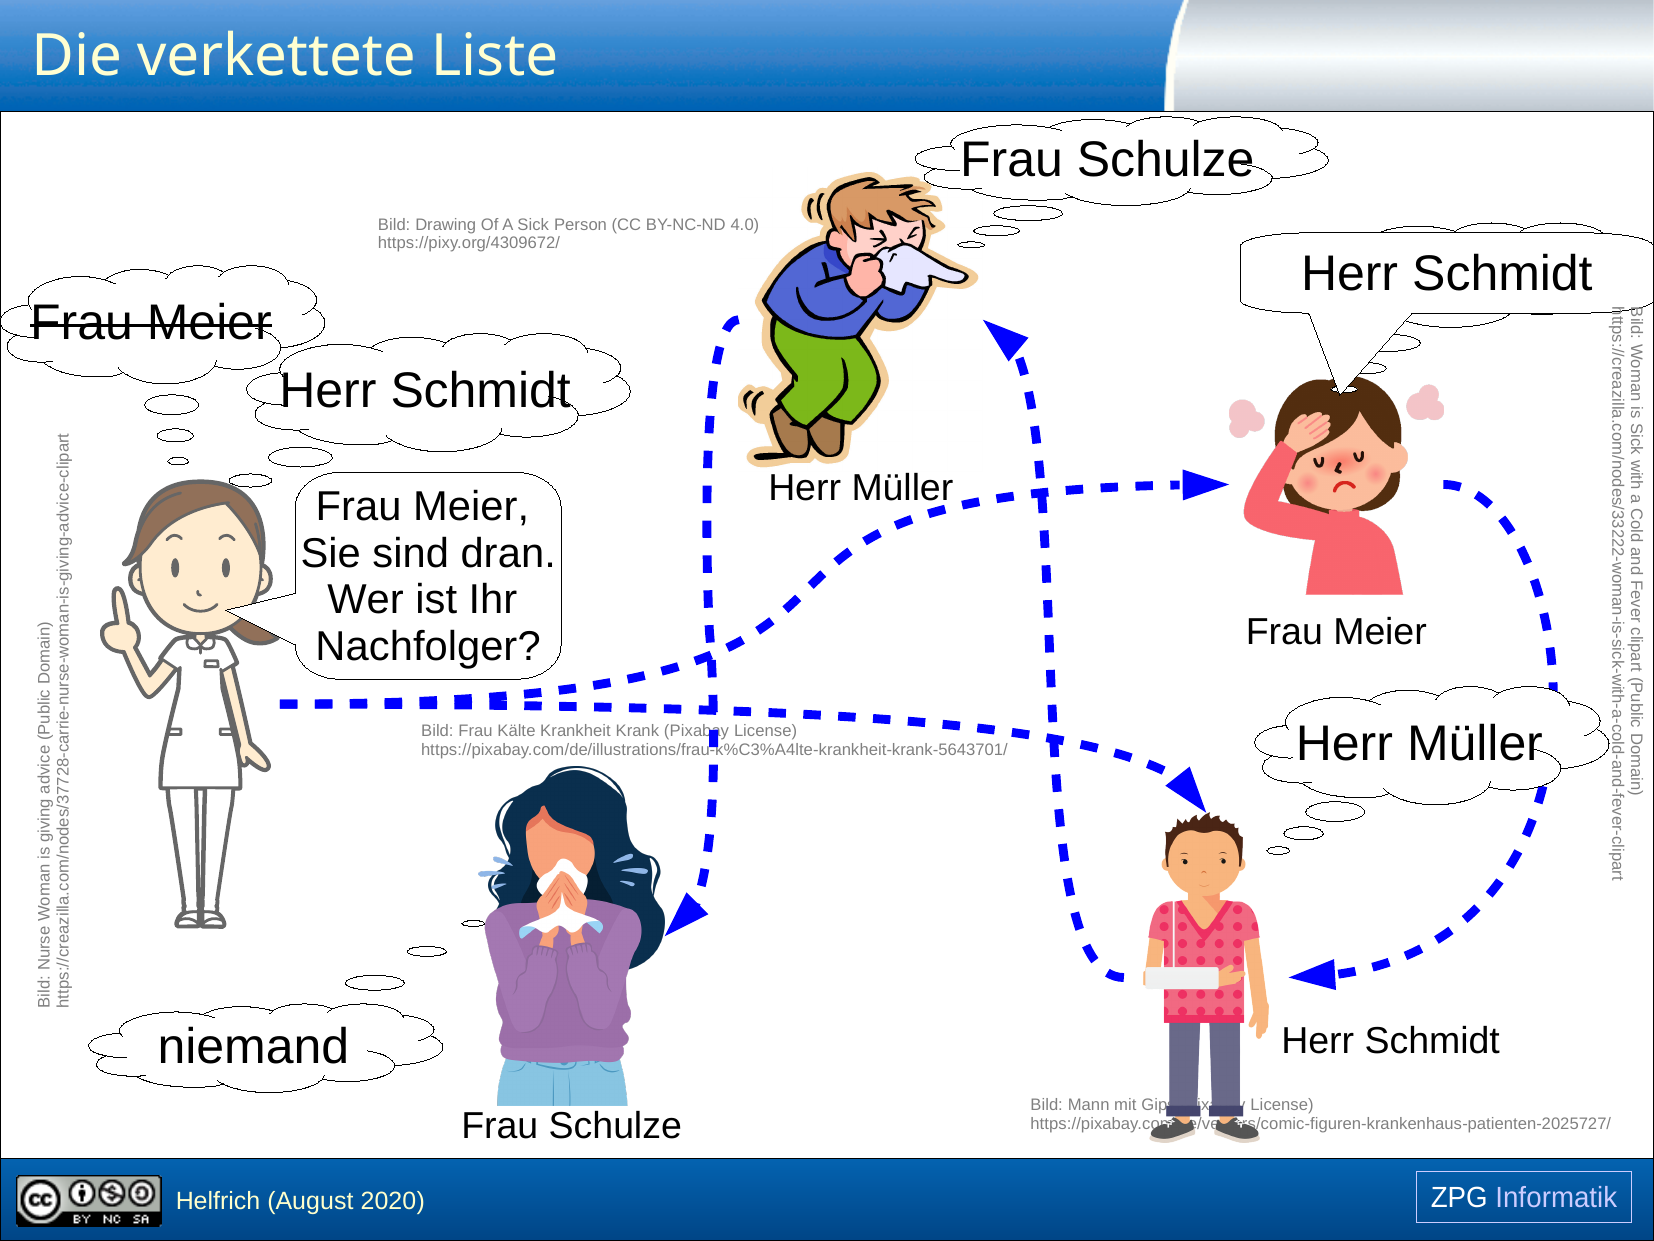

# Die verkettete Liste
Frau Schulze
Herr Müller
Bild: Drawing Of A Sick Person (CC BY-NC-ND 4.0)
https://pixy.org/4309672/
Herr Schmidt
Herr Schmidt
Frau Meier
Frau Meier
Herr Schmidt
Frau Meier
Frau Meier,
Sie sind dran.
Wer ist Ihr
Nachfolger?
Bild: Woman is Sick with a Cold and Fever clipart (Public Domain)
https://creazilla.com/nodes/33222-woman-is-sick-with-a-cold-and-fever-clipart
Bild: Nurse Woman is giving advice (Public Domain)
https://creazilla.com/nodes/37728-carrie-nurse-woman-is-giving-advice-clipart
Herr Müller
Bild: Frau Kälte Krankheit Krank (Pixabay License)
https://pixabay.com/de/illustrations/frau-k%C3%A4lte-krankheit-krank-5643701/
Frau Schulze
					Herr Schmidt
niemand
Bild: Mann mit Gips (Pixabay License)
https://pixabay.com/de/vectors/comic-figuren-krankenhaus-patienten-2025727/